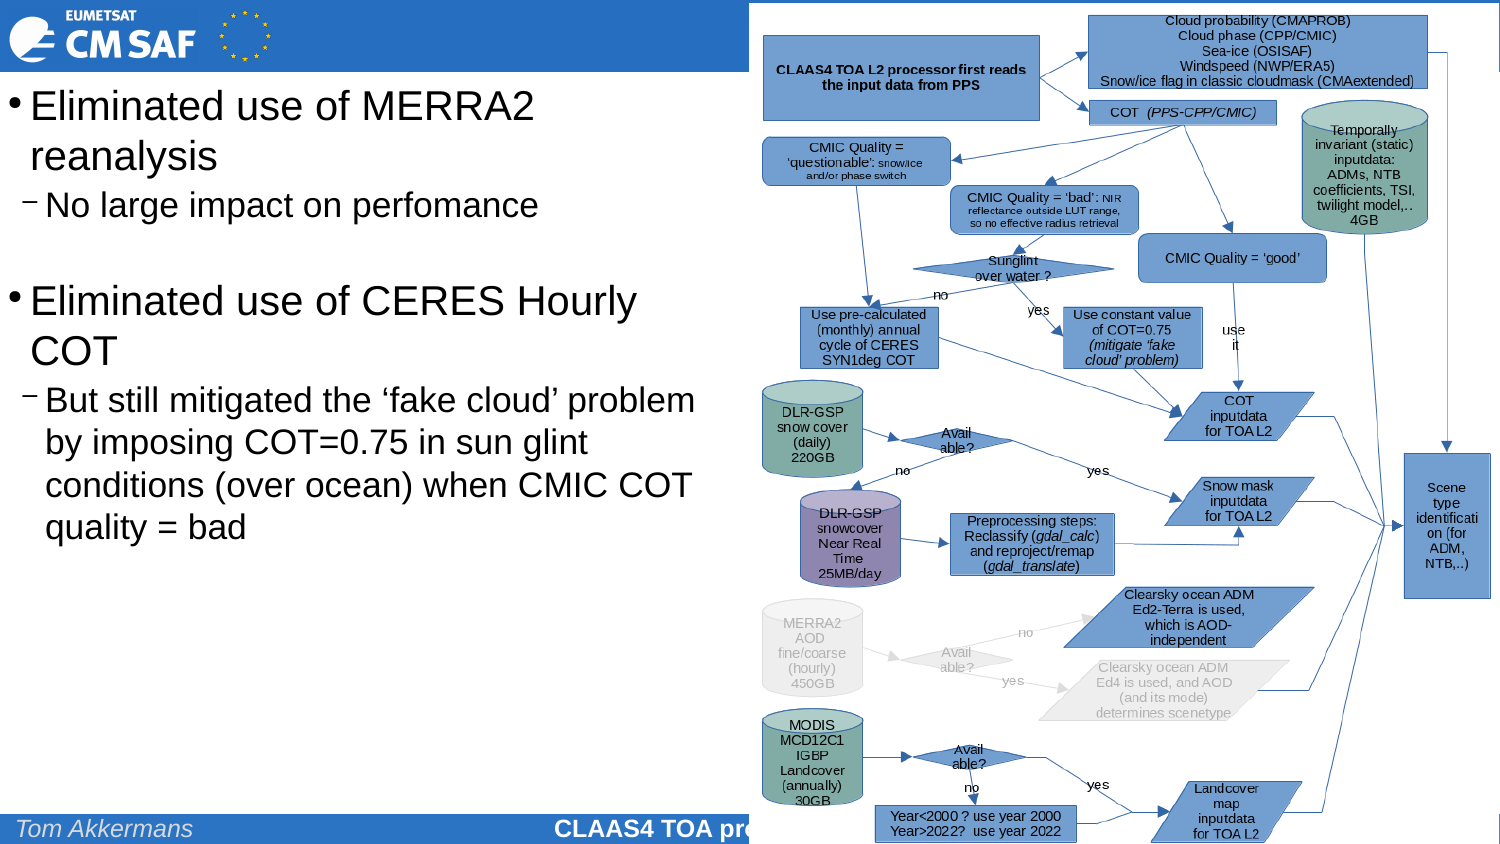

#
Eliminated use of MERRA2 reanalysis
No large impact on perfomance
Eliminated use of CERES Hourly COT
But still mitigated the ‘fake cloud’ problem by imposing COT=0.75 in sun glint conditions (over ocean) when CMIC COT quality = bad